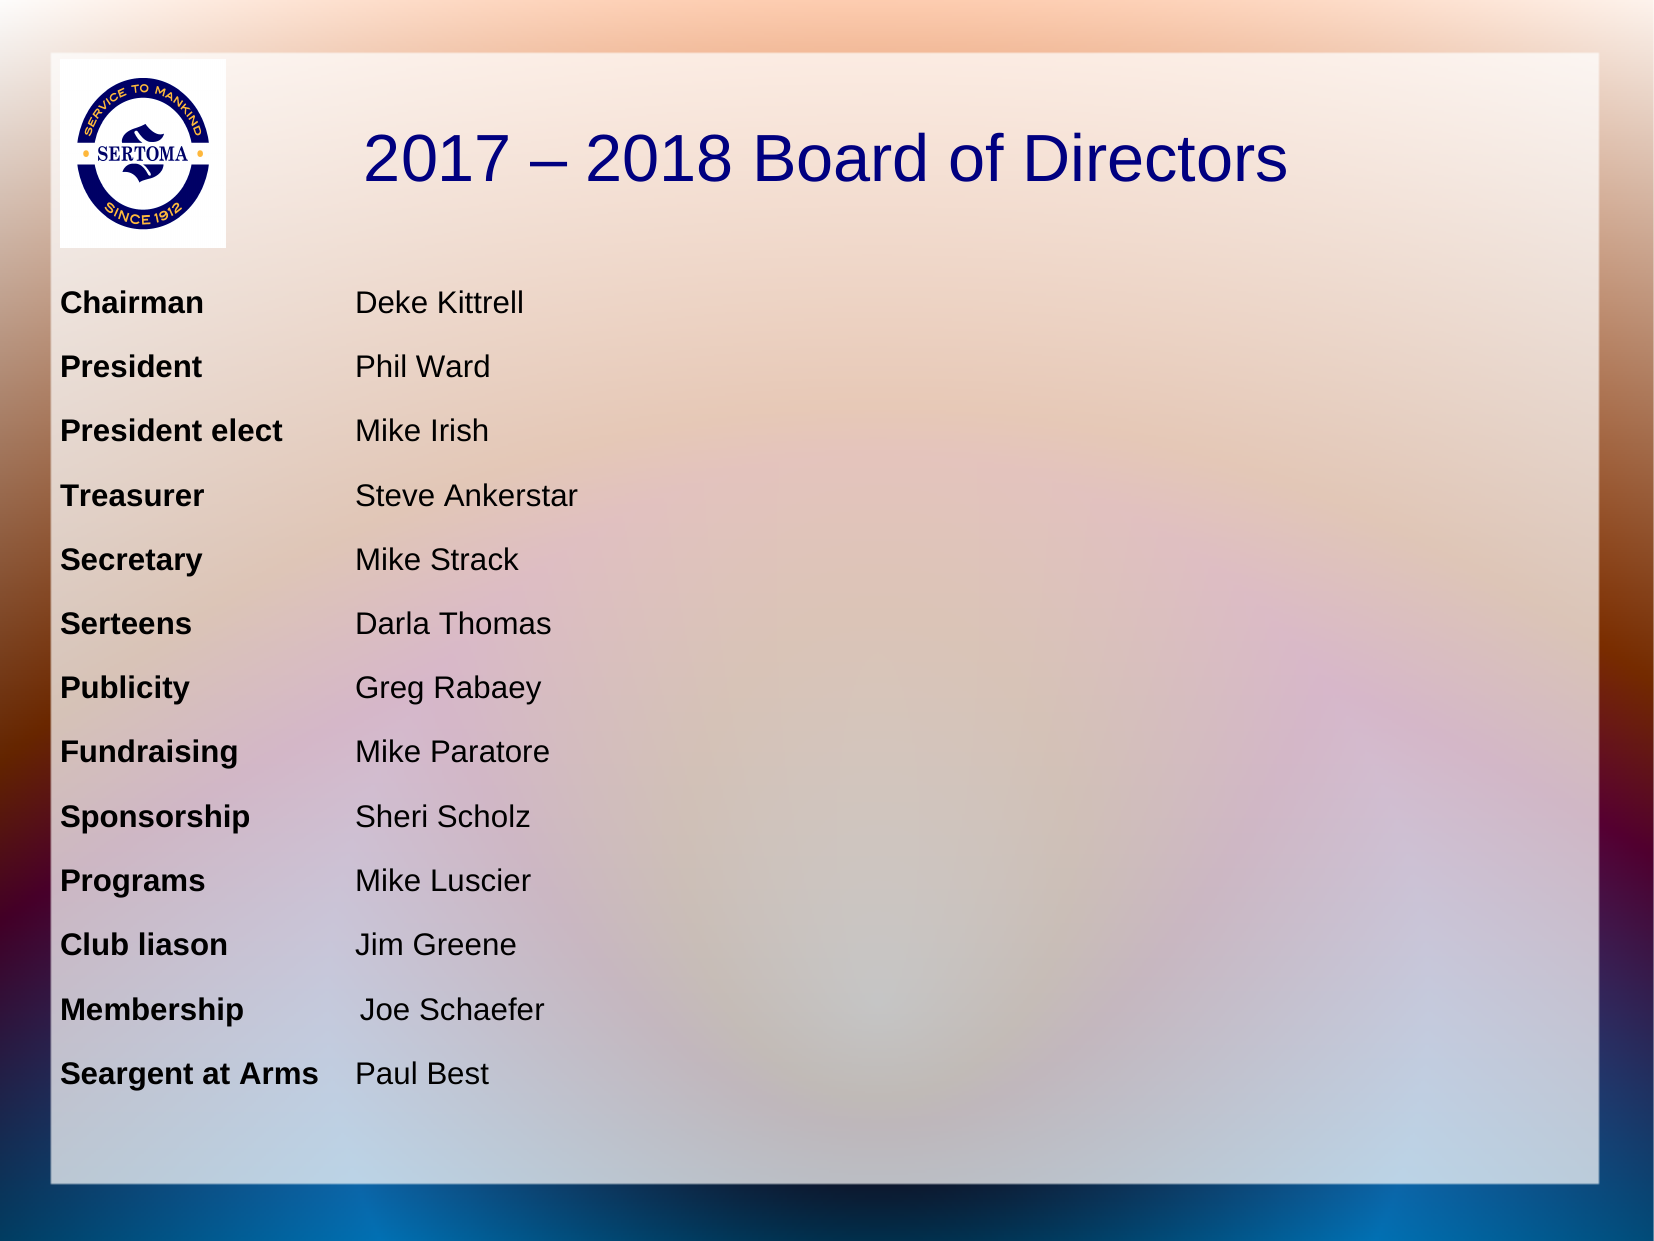

# 2017 – 2018 Board of Directors
Chairman	 		Deke Kittrell
President	 		Phil Ward
President elect 	Mike Irish
Treasurer	 		Steve Ankerstar
Secretary	 	 	Mike Strack
Serteens	 		Darla Thomas
Publicity	 	Greg Rabaey
Fundraising		Mike Paratore
Sponsorship	 	Sheri Scholz
Programs			Mike Luscier
Club liason 	 	Jim Greene
Membership	 Joe Schaefer
Seargent at Arms	Paul Best